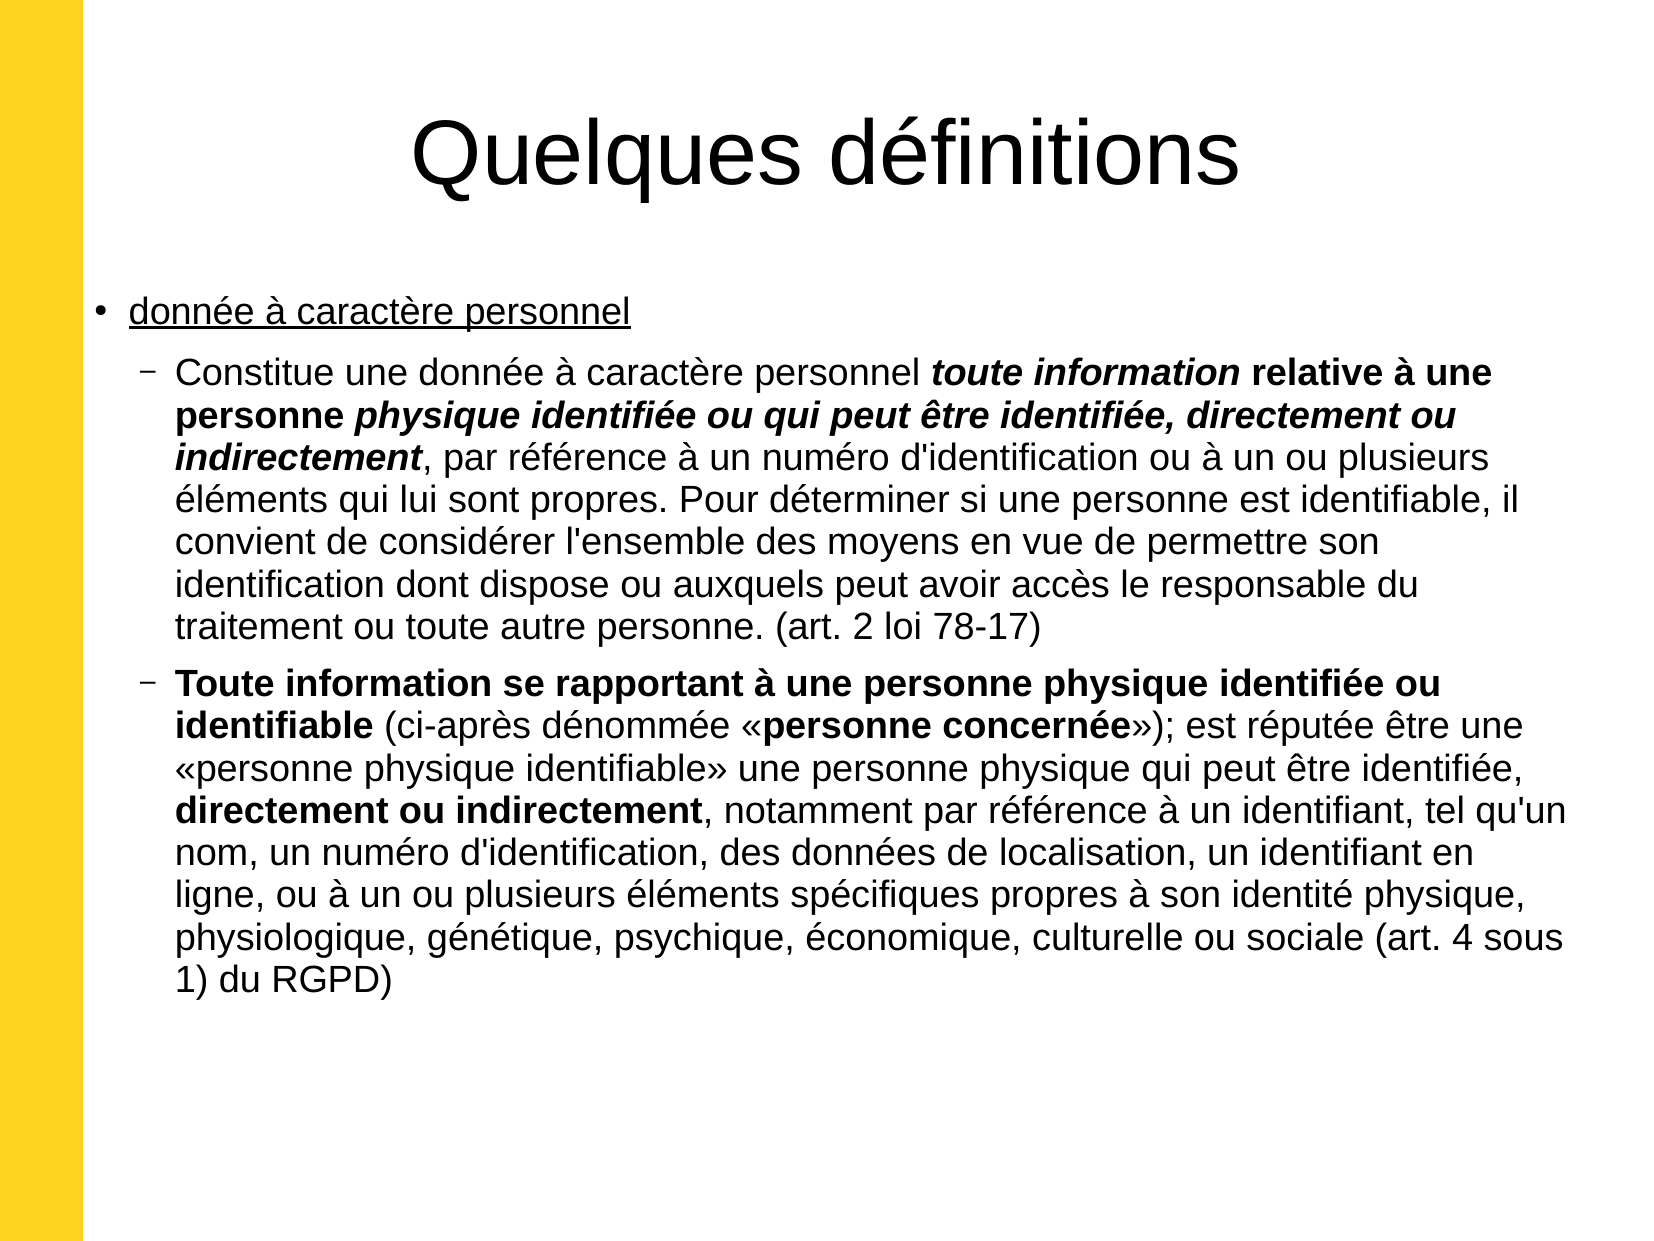

# Quelques définitions
donnée à caractère personnel
Constitue une donnée à caractère personnel toute information relative à une personne physique identifiée ou qui peut être identifiée, directement ou indirectement, par référence à un numéro d'identification ou à un ou plusieurs éléments qui lui sont propres. Pour déterminer si une personne est identifiable, il convient de considérer l'ensemble des moyens en vue de permettre son identification dont dispose ou auxquels peut avoir accès le responsable du traitement ou toute autre personne. (art. 2 loi 78-17)
Toute information se rapportant à une personne physique identifiée ou identifiable (ci-après dénommée «personne concernée»); est réputée être une «personne physique identifiable» une personne physique qui peut être identifiée, directement ou indirectement, notamment par référence à un identifiant, tel qu'un nom, un numéro d'identification, des données de localisation, un identifiant en ligne, ou à un ou plusieurs éléments spécifiques propres à son identité physique, physiologique, génétique, psychique, économique, culturelle ou sociale (art. 4 sous 1) du RGPD)